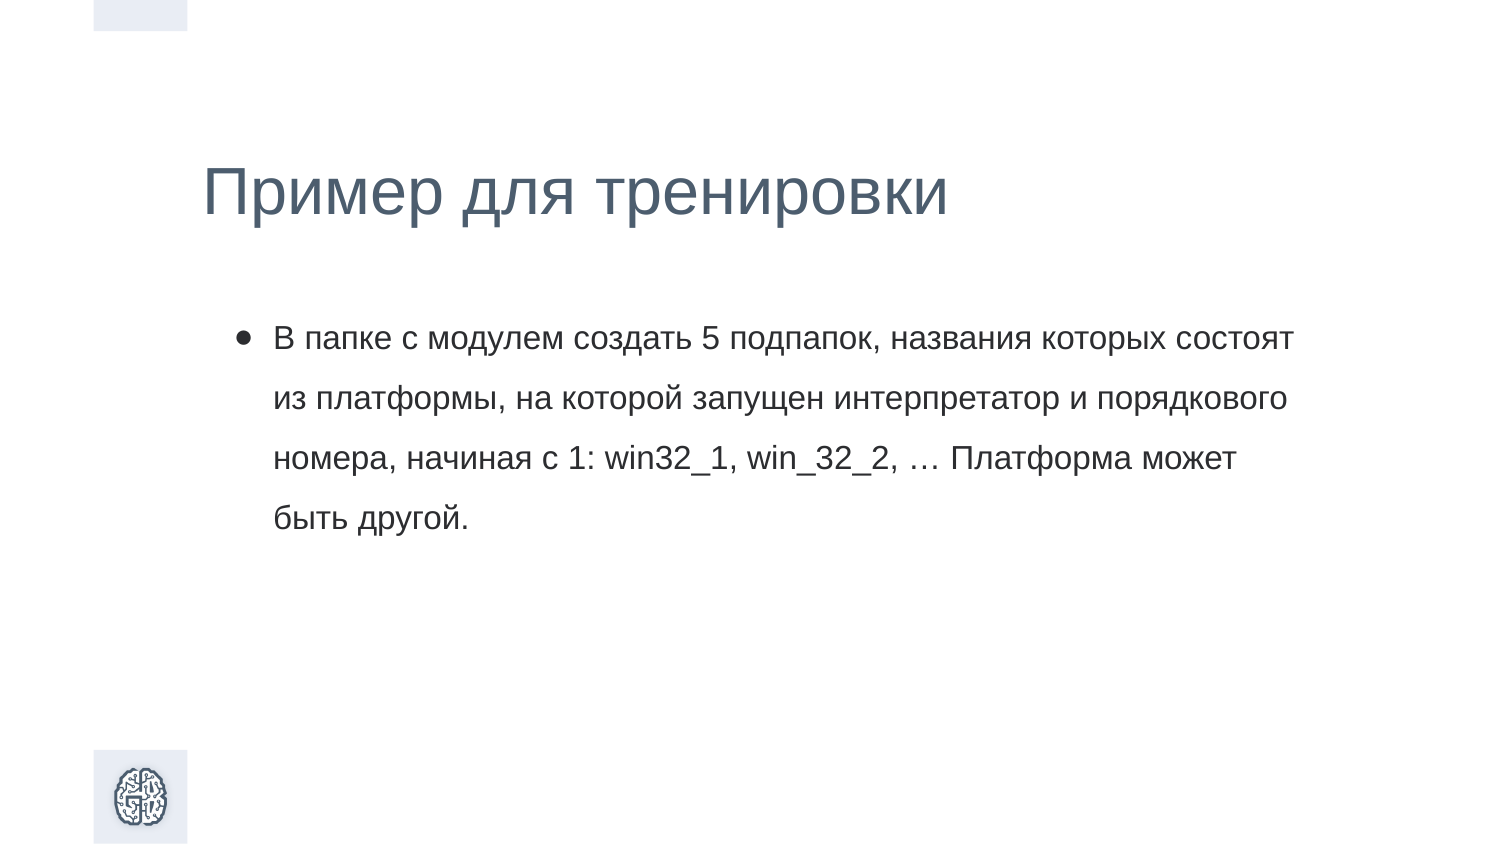

Пример для тренировки
В папке с модулем создать 5 подпапок, названия которых состоят из платформы, на которой запущен интерпретатор и порядкового номера, начиная с 1: win32_1, win_32_2, … Платформа может быть другой.